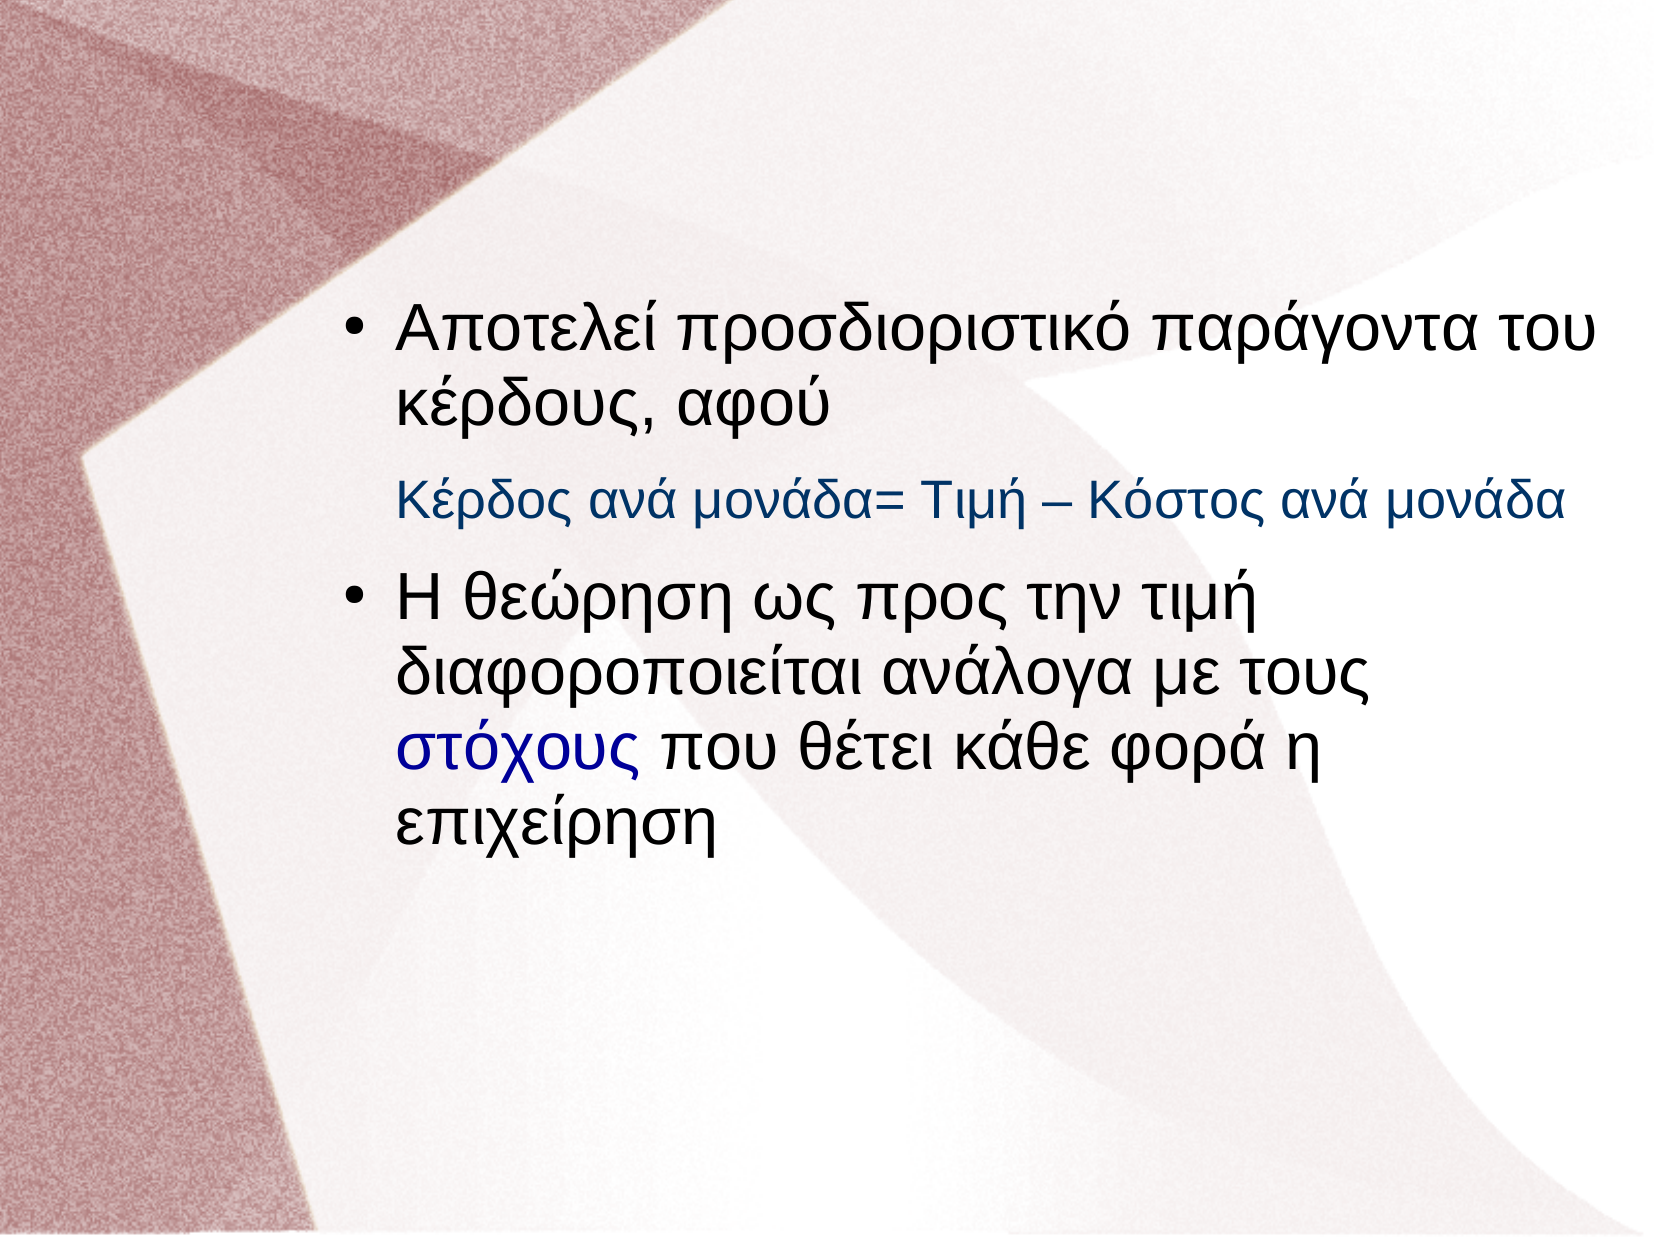

#
Αποτελεί προσδιοριστικό παράγοντα του κέρδους, αφού
Κέρδος ανά μονάδα= Τιμή – Κόστος ανά μονάδα
Η θεώρηση ως προς την τιμή διαφοροποιείται ανάλογα με τους στόχους που θέτει κάθε φορά η επιχείρηση